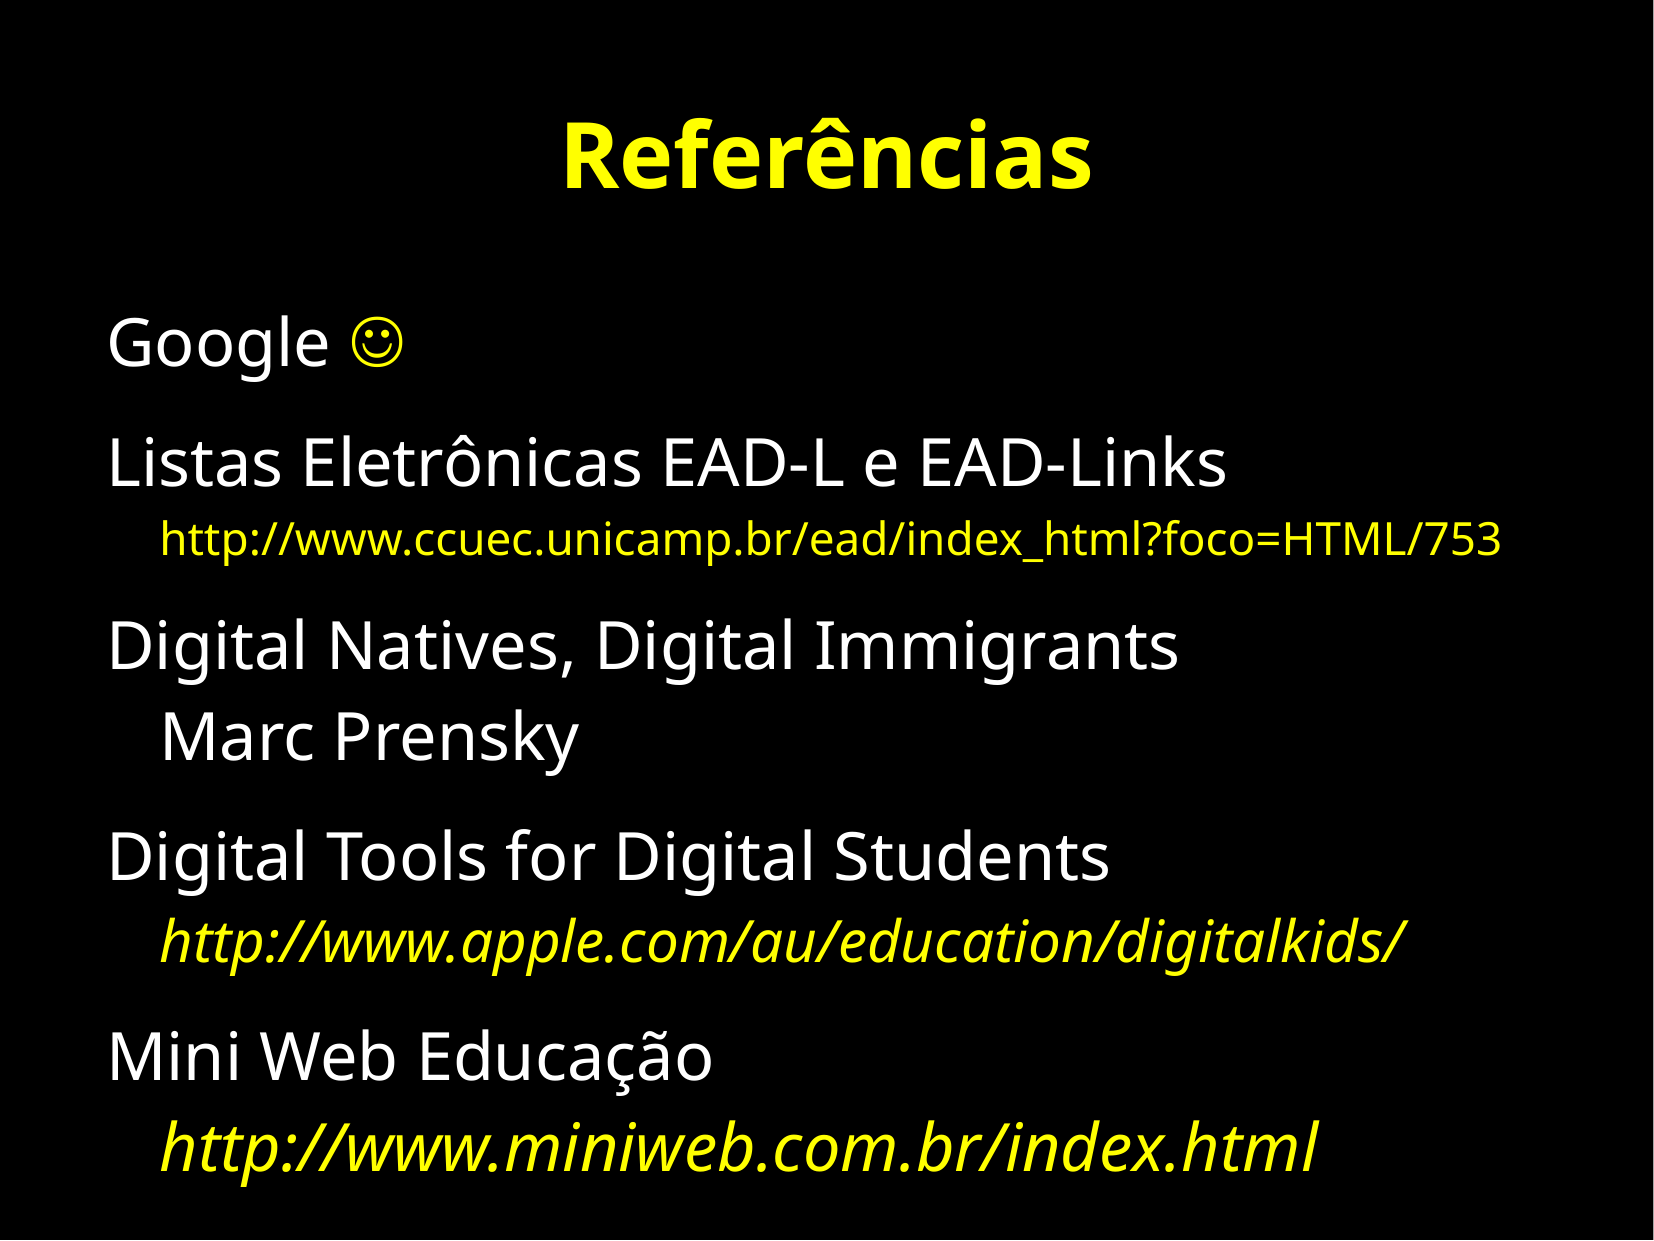

# Referências
Google 
Listas Eletrônicas EAD-L e EAD-Links
http://www.ccuec.unicamp.br/ead/index_html?foco=HTML/753
Digital Natives, Digital Immigrants
Marc Prensky
Digital Tools for Digital Students
http://www.apple.com/au/education/digitalkids/
Mini Web Educação
http://www.miniweb.com.br/index.html